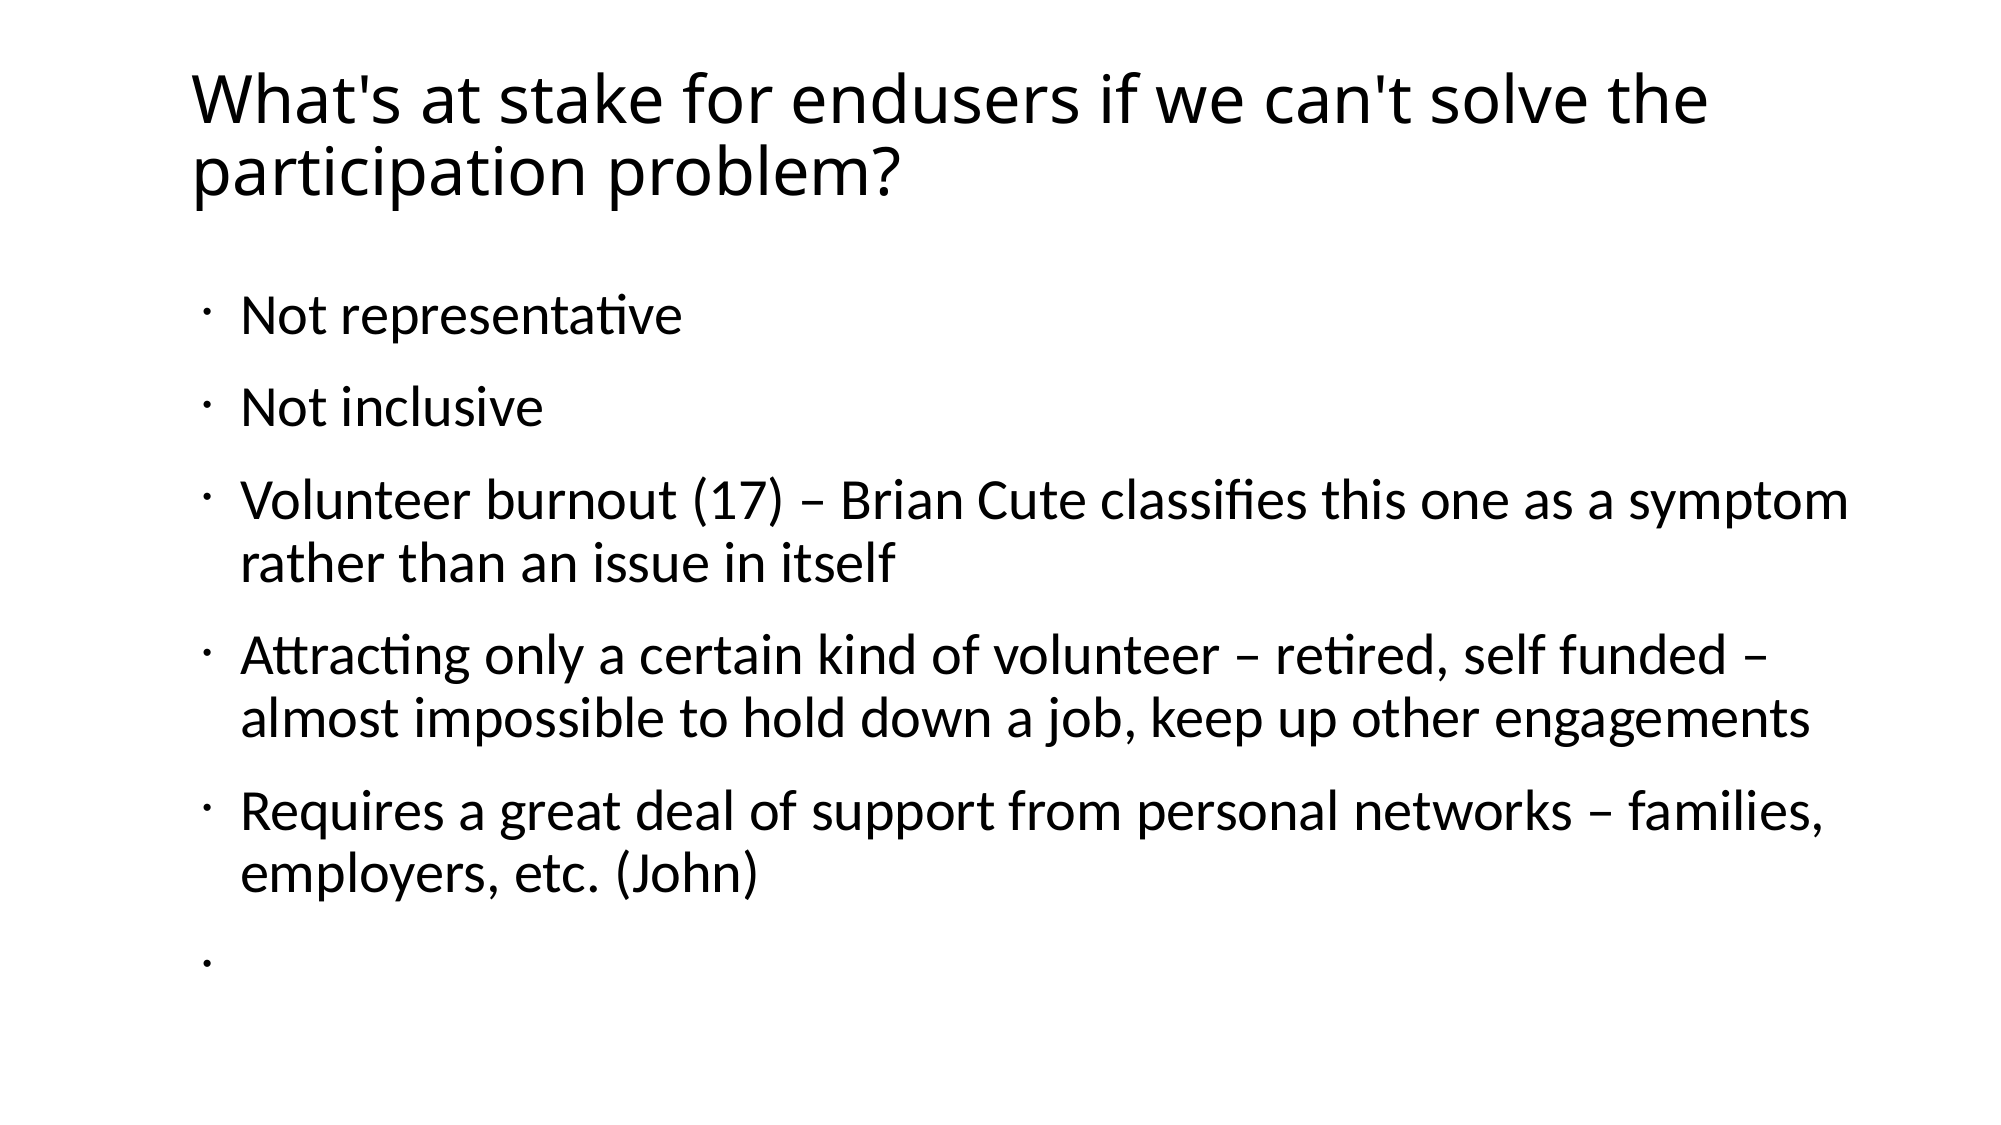

# What's at stake for endusers if we can't solve the participation problem?
Not representative
Not inclusive
Volunteer burnout (17) – Brian Cute classifies this one as a symptom rather than an issue in itself
Attracting only a certain kind of volunteer – retired, self funded – almost impossible to hold down a job, keep up other engagements
Requires a great deal of support from personal networks – families, employers, etc. (John)